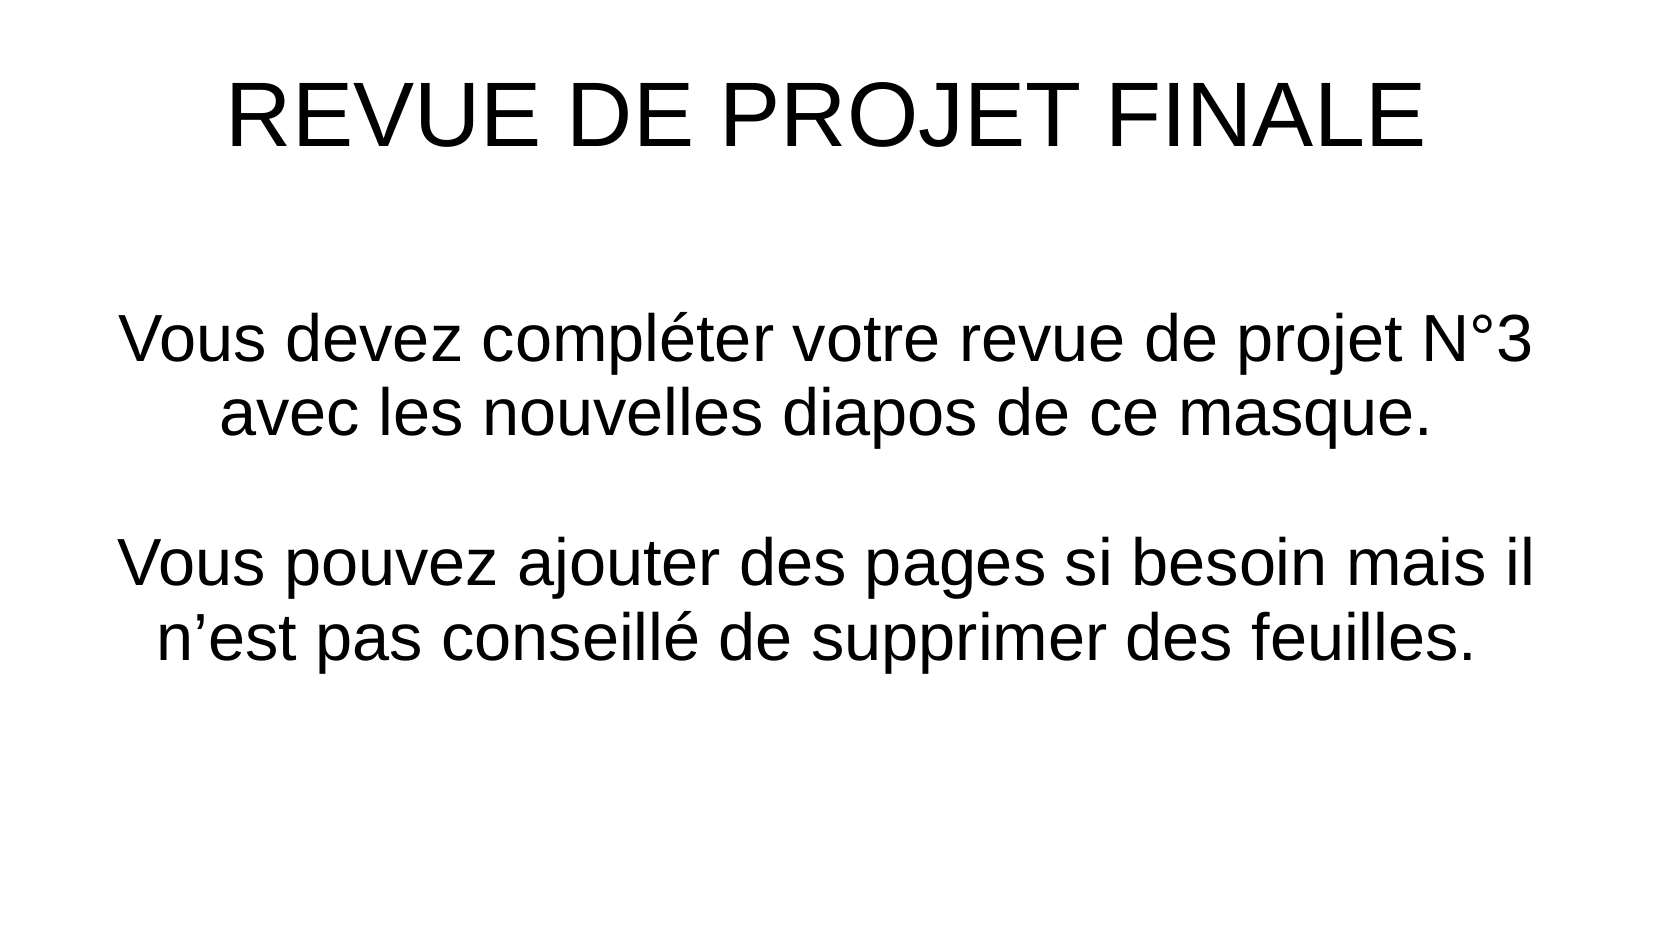

# REVUE DE PROJET FINALE
Vous devez compléter votre revue de projet N°3 avec les nouvelles diapos de ce masque.
Vous pouvez ajouter des pages si besoin mais il n’est pas conseillé de supprimer des feuilles.